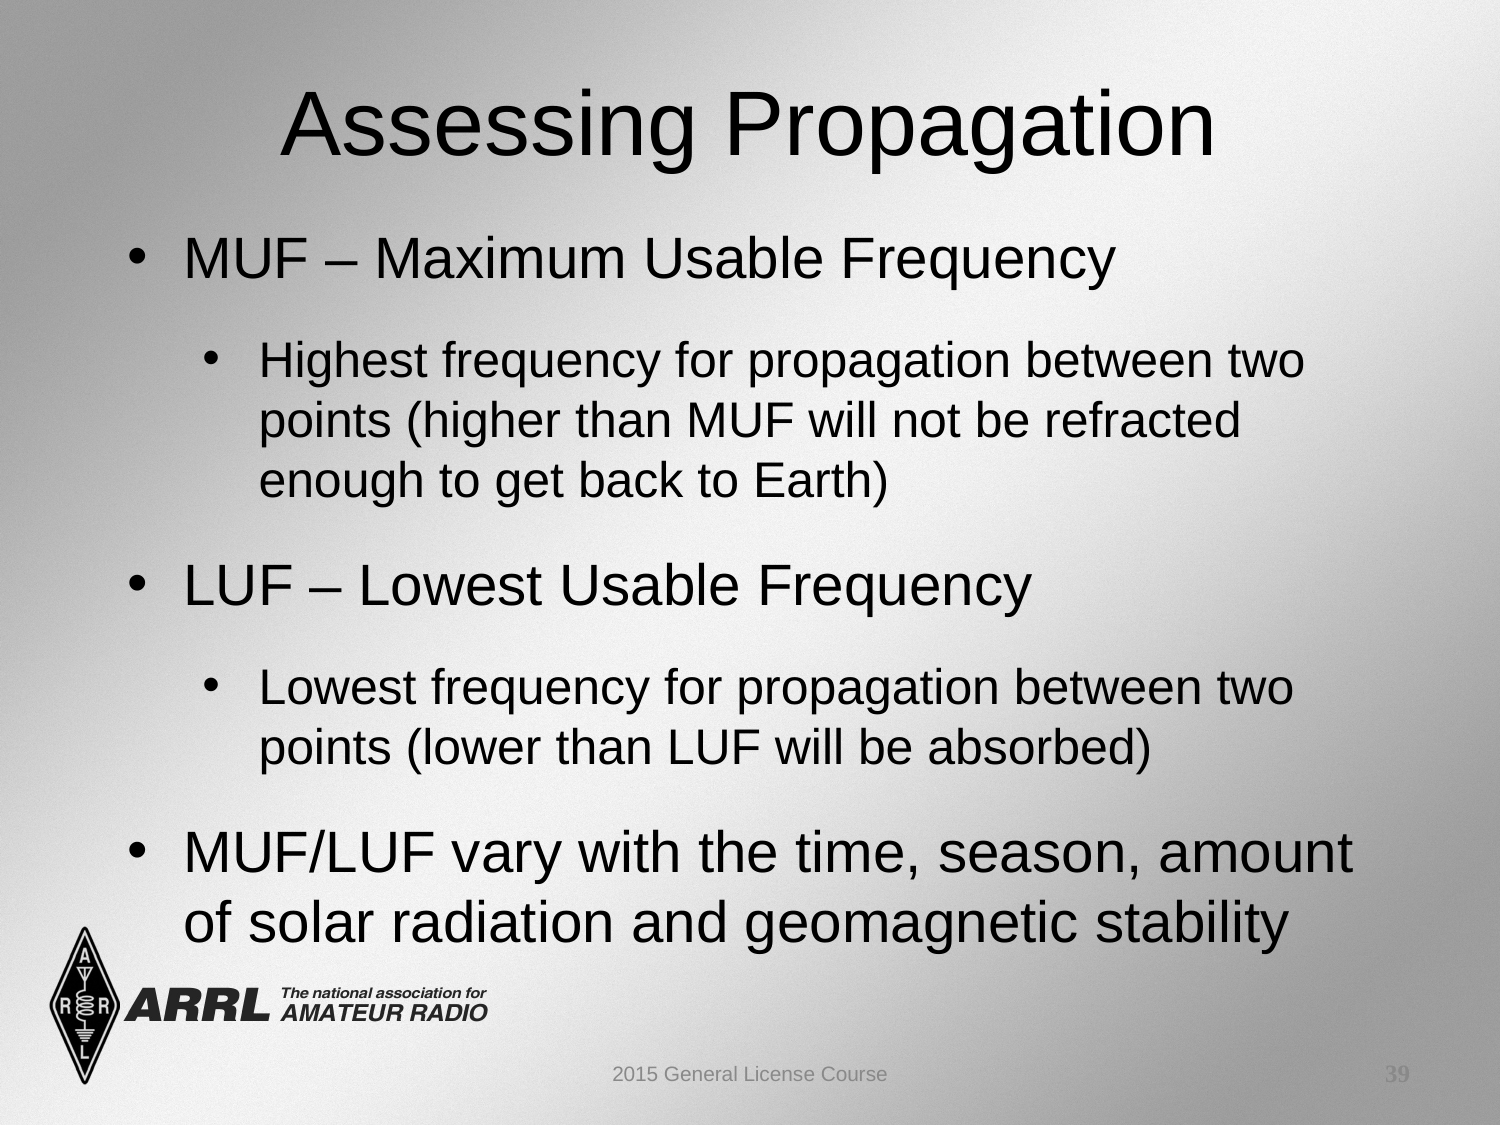

Assessing Propagation
MUF – Maximum Usable Frequency
Highest frequency for propagation between two points (higher than MUF will not be refracted enough to get back to Earth)
LUF – Lowest Usable Frequency
Lowest frequency for propagation between two points (lower than LUF will be absorbed)
MUF/LUF vary with the time, season, amount of solar radiation and geomagnetic stability
2015 General License Course